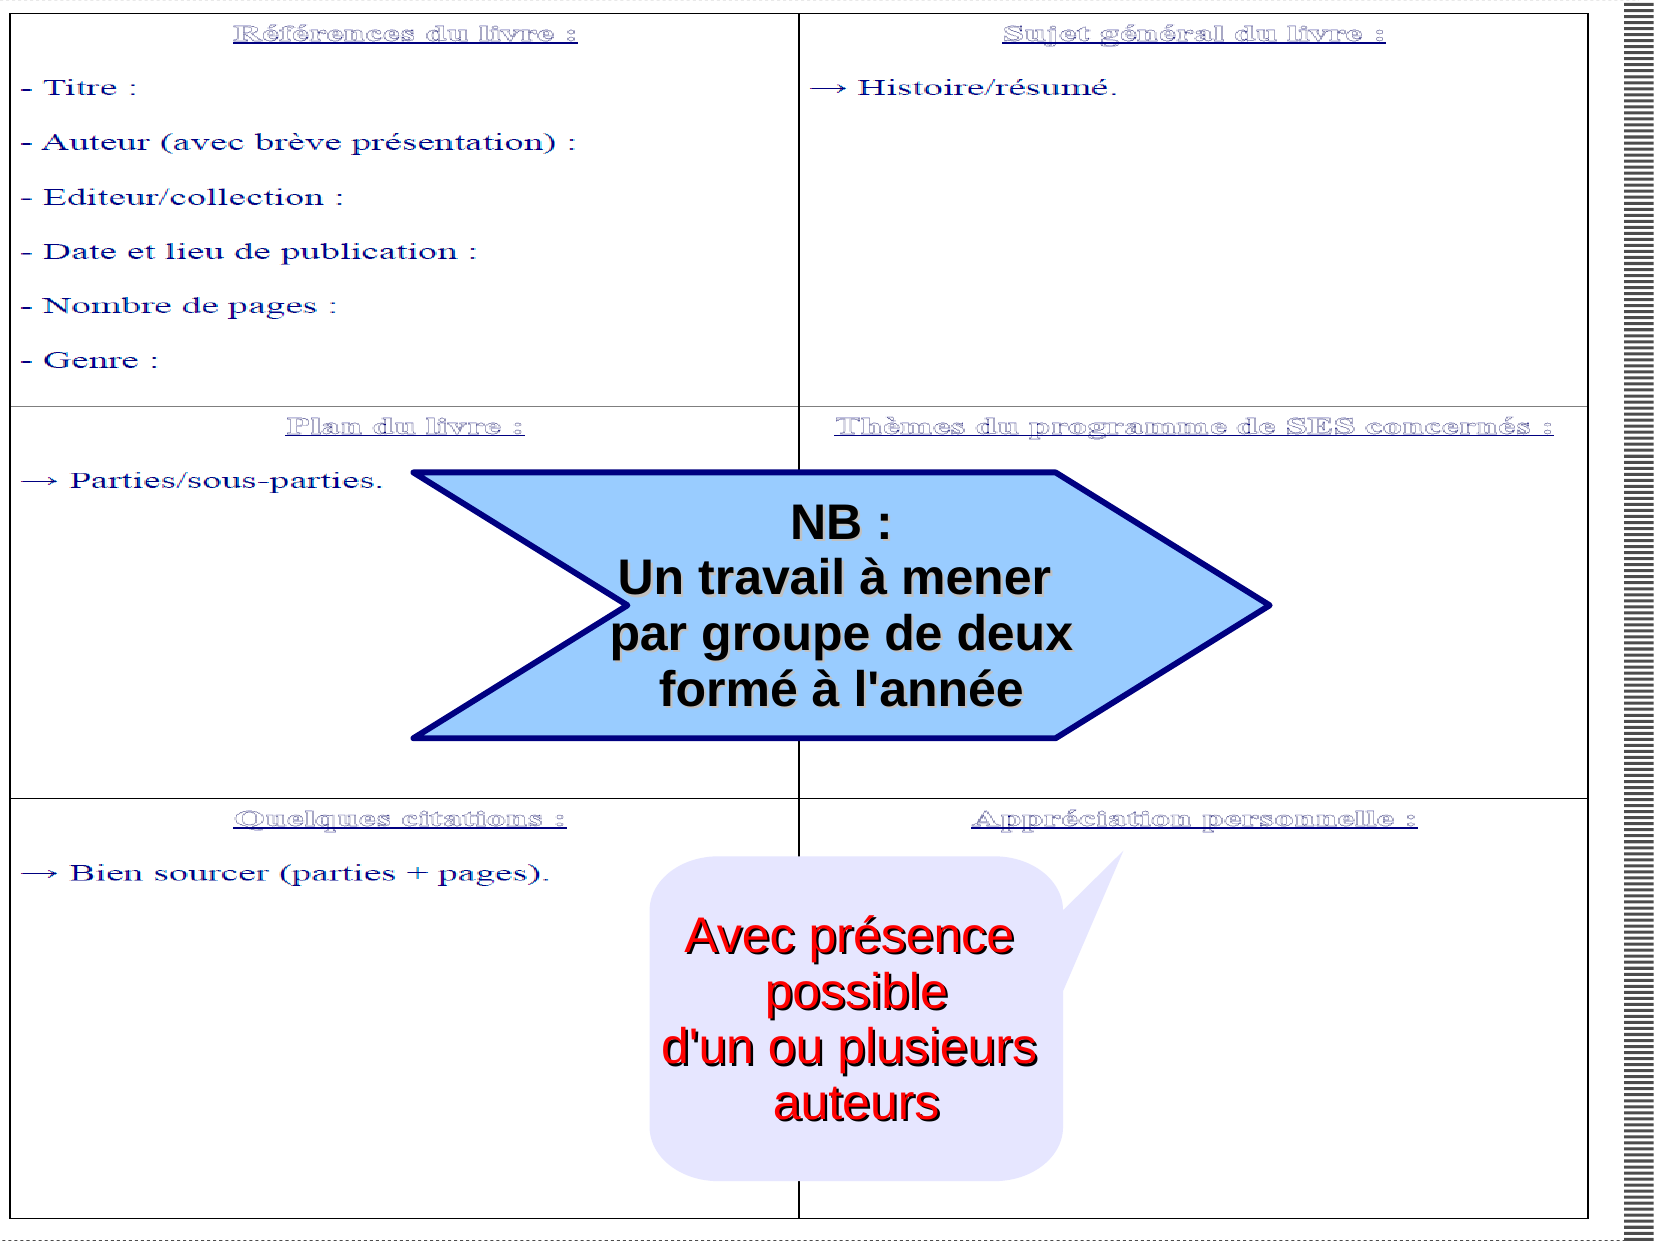

#
Un programme
de lecture sur
4 bons mois :
1 livre à lire/mois
(en moyenne,
5 pages/jour)
Pour motiver dans
le cadre de la
lecture,
quelques défis
proposés toutes
 les quinzaines
III.
ORGANISATION
NB :
Un travail à mener
par groupe de deux
formé à l'année
Toujours, en
parallèle, une prise
de notes active
(plan + grandes
idées) pour pouvoir
réaliser la fiche
Point d'orgue :
déplacement à Dole
(avril 2016) pour
débattre des livres
et décerner le prix
du meilleur livre
Avec présence
possible
d'un ou plusieurs
auteurs